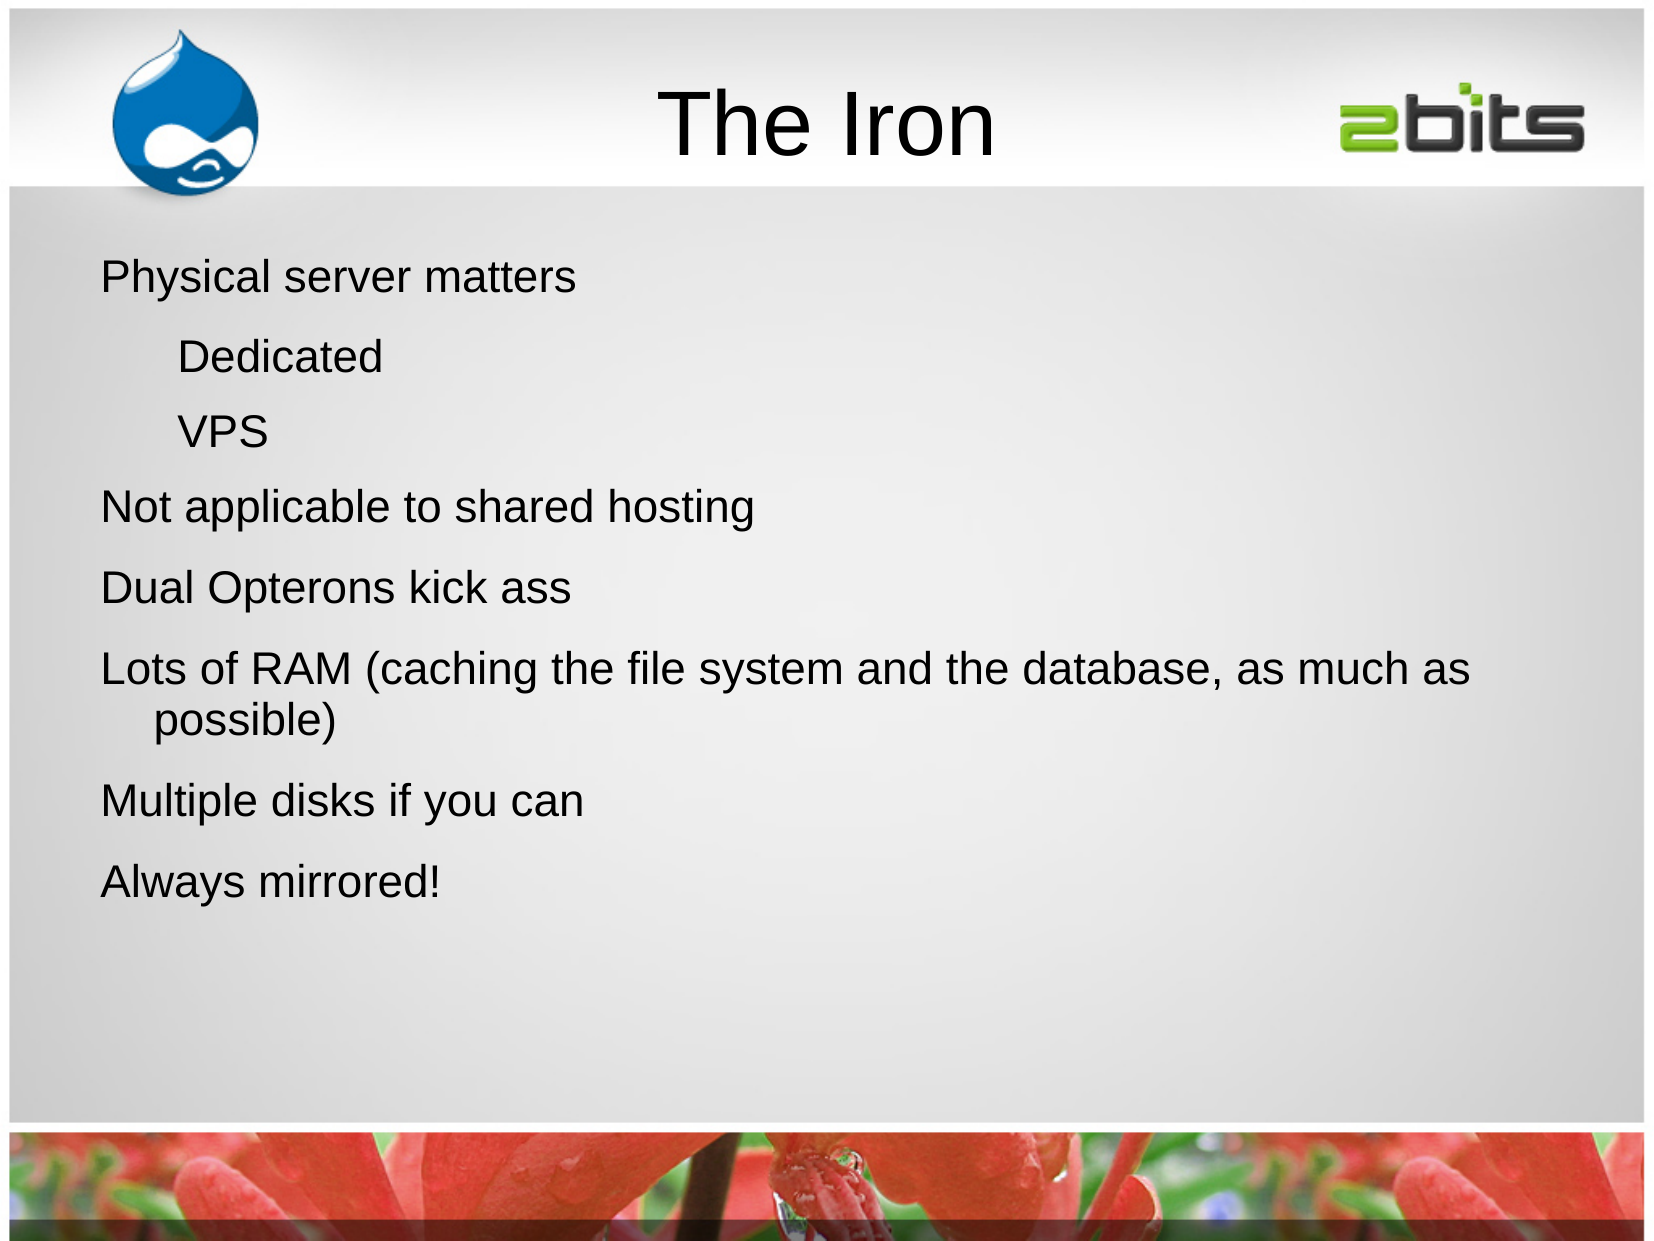

# The Iron
Physical server matters
Dedicated
VPS
Not applicable to shared hosting
Dual Opterons kick ass
Lots of RAM (caching the file system and the database, as much as possible)
Multiple disks if you can
Always mirrored!